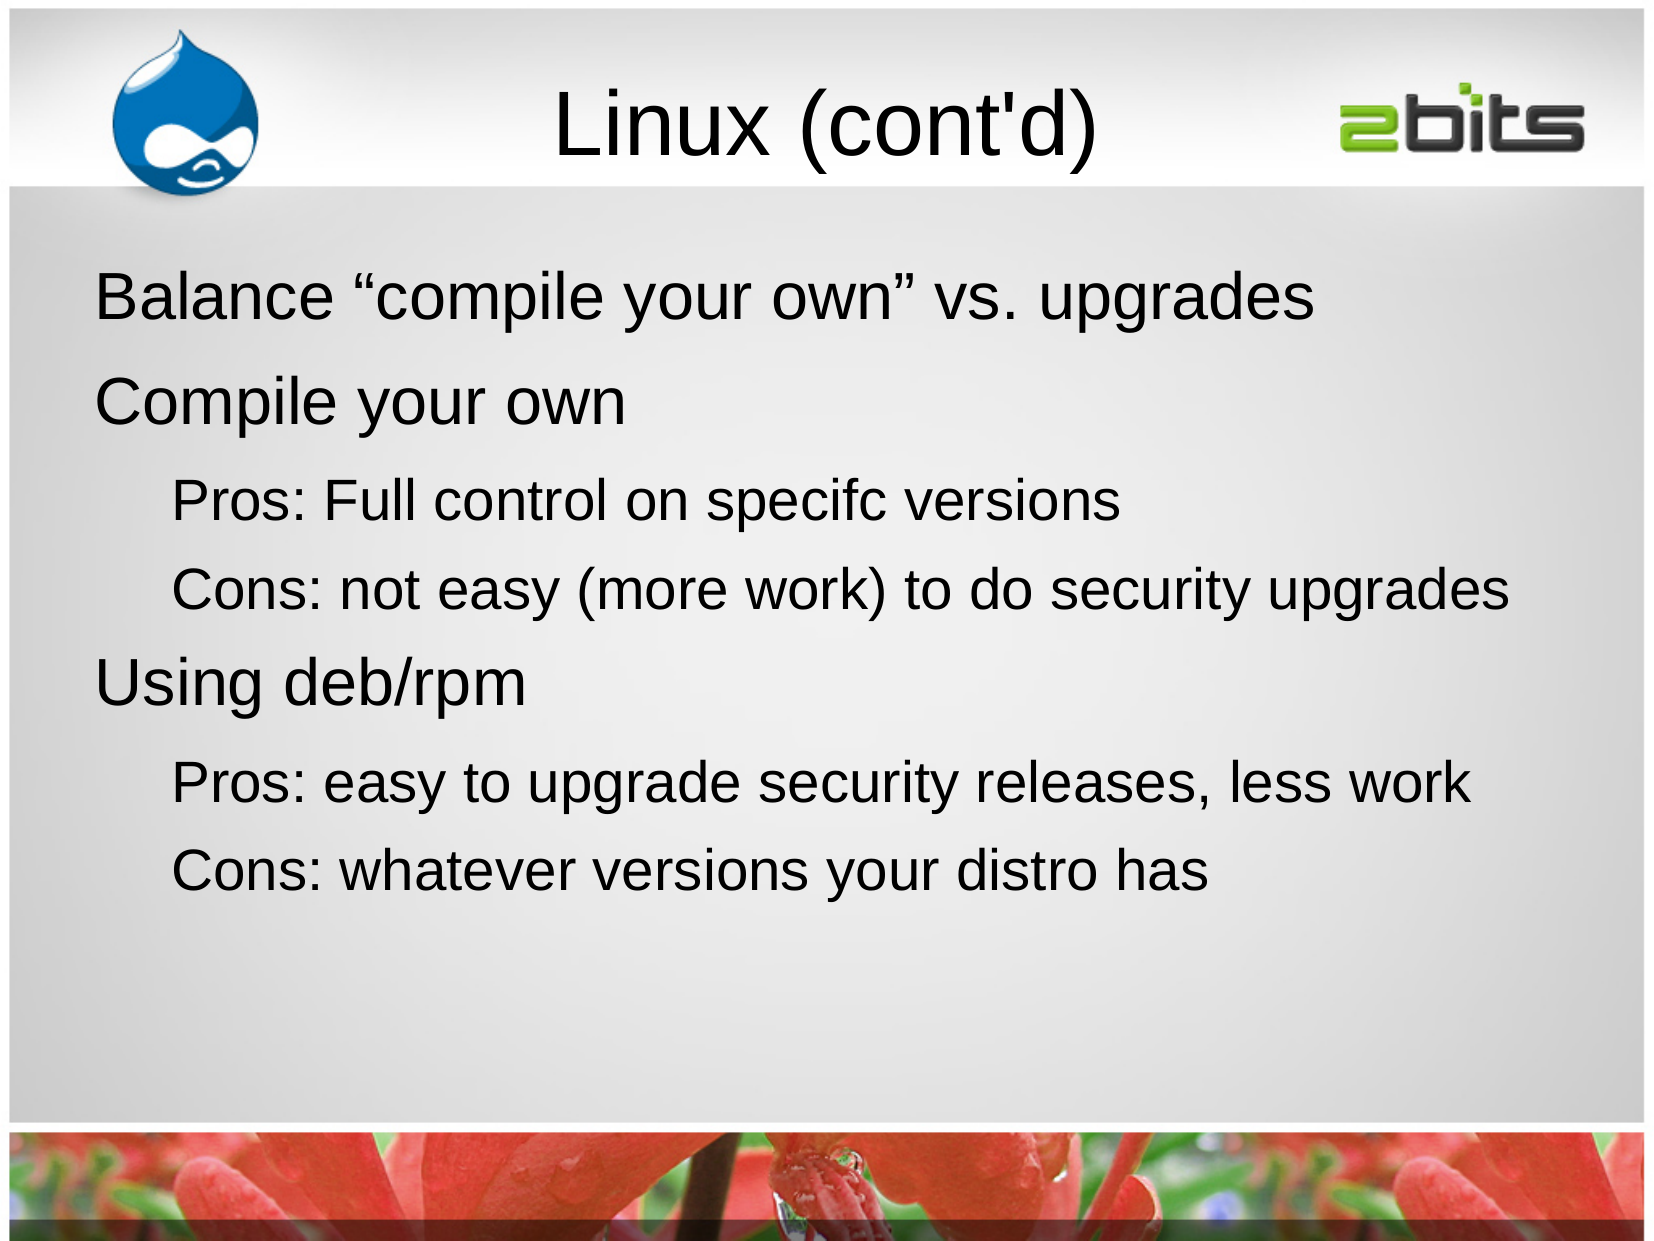

# Linux (cont'd)
Balance “compile your own” vs. upgrades
Compile your own
Pros: Full control on specifc versions
Cons: not easy (more work) to do security upgrades
Using deb/rpm
Pros: easy to upgrade security releases, less work
Cons: whatever versions your distro has